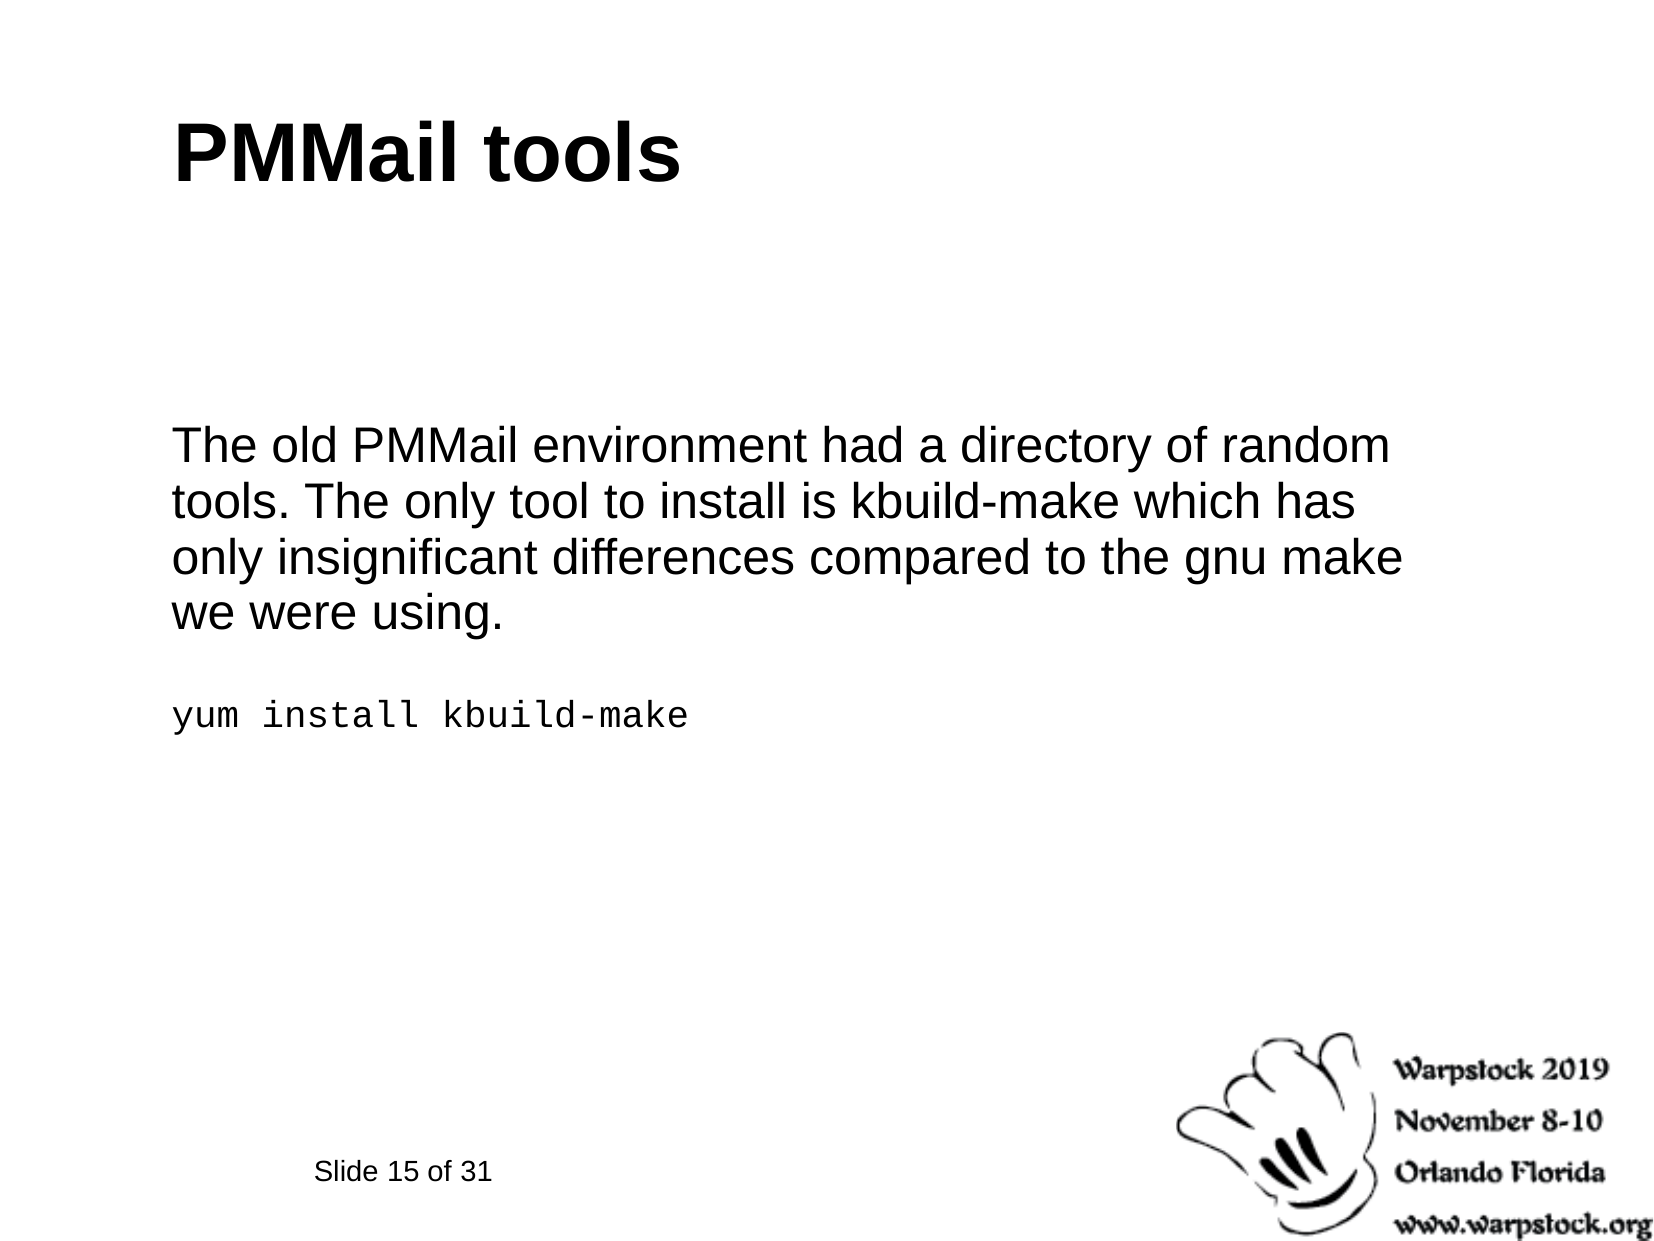

# PMMail tools
The old PMMail environment had a directory of random tools. The only tool to install is kbuild-make which has only insignificant differences compared to the gnu make we were using.
yum install kbuild-make